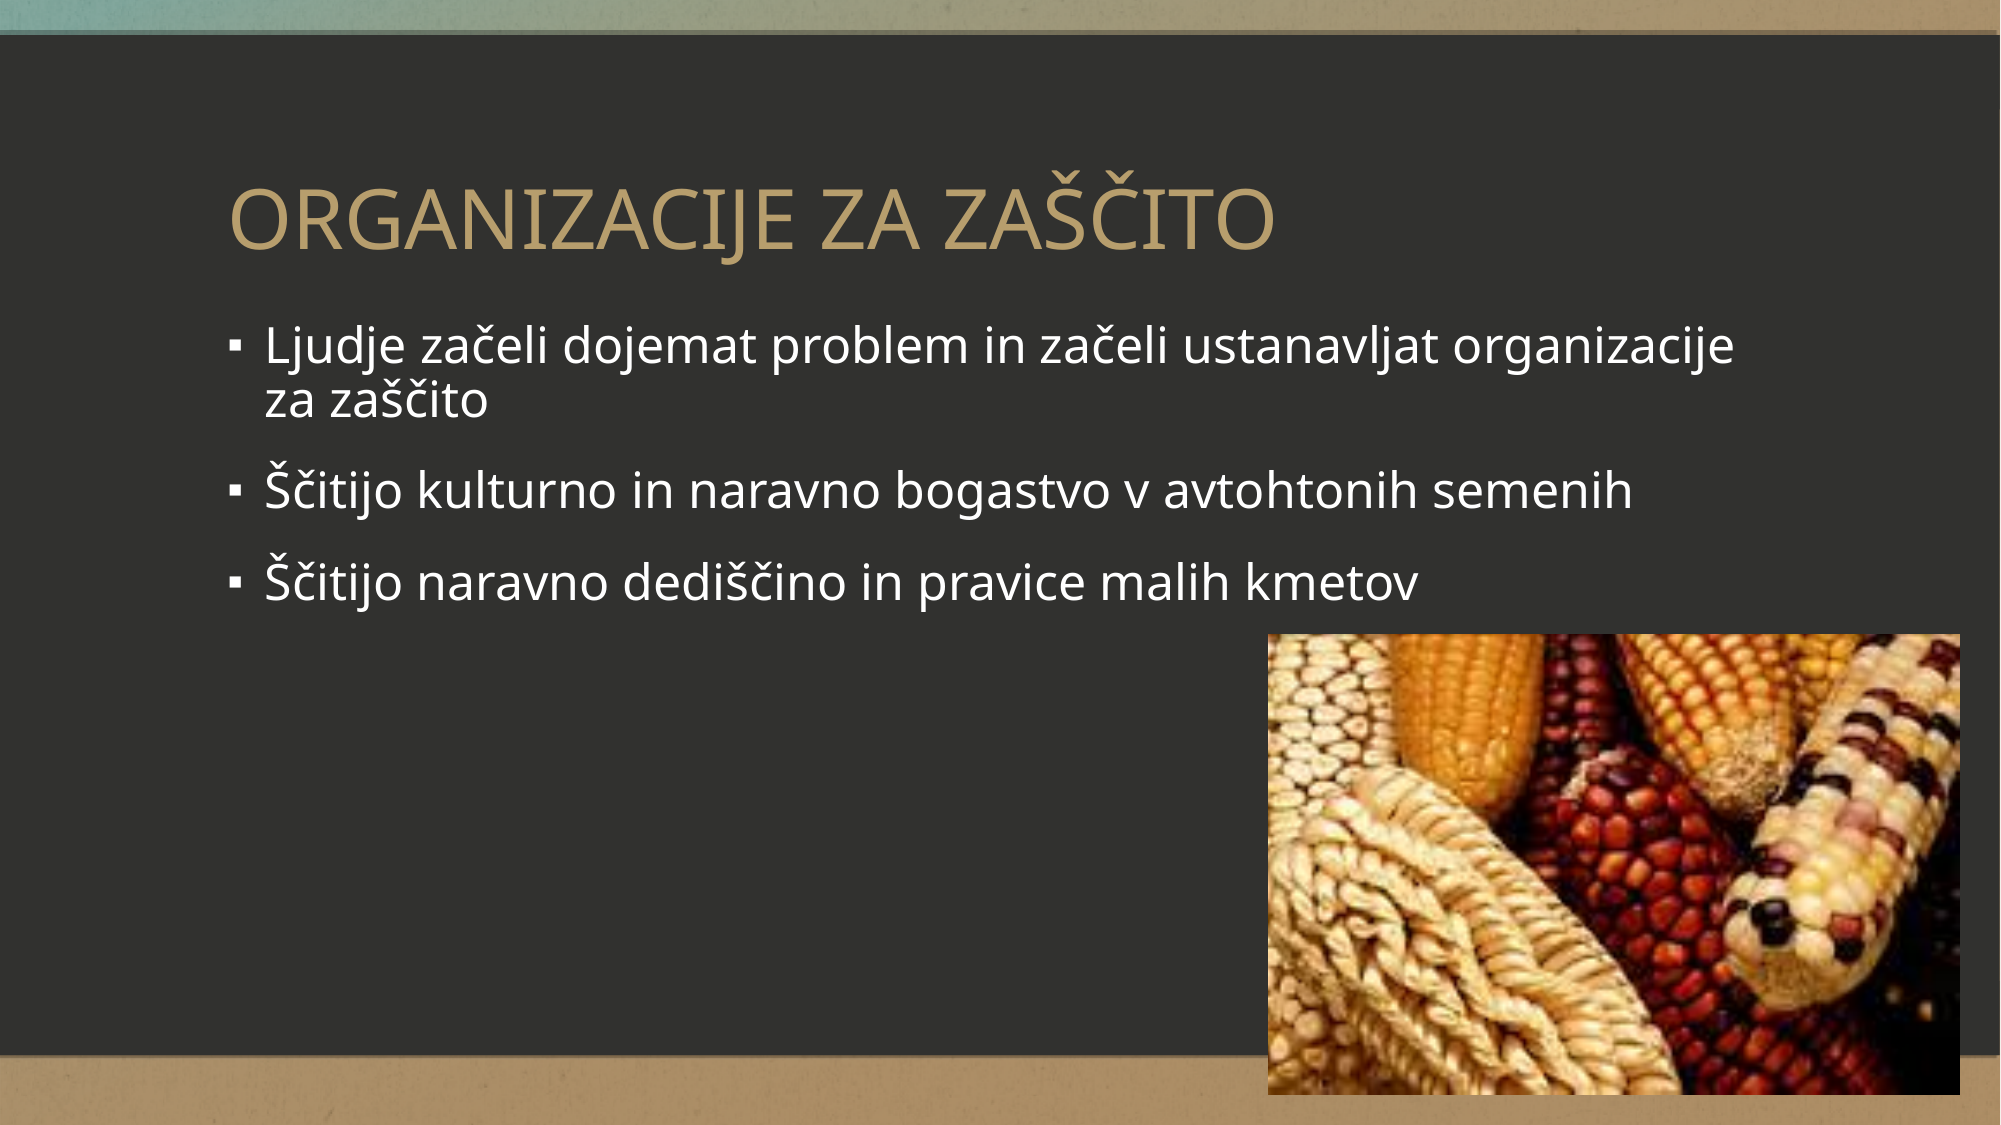

# ORGANIZACIJE ZA ZAŠČITO
Ljudje začeli dojemat problem in začeli ustanavljat organizacije za zaščito
Ščitijo kulturno in naravno bogastvo v avtohtonih semenih
Ščitijo naravno dediščino in pravice malih kmetov